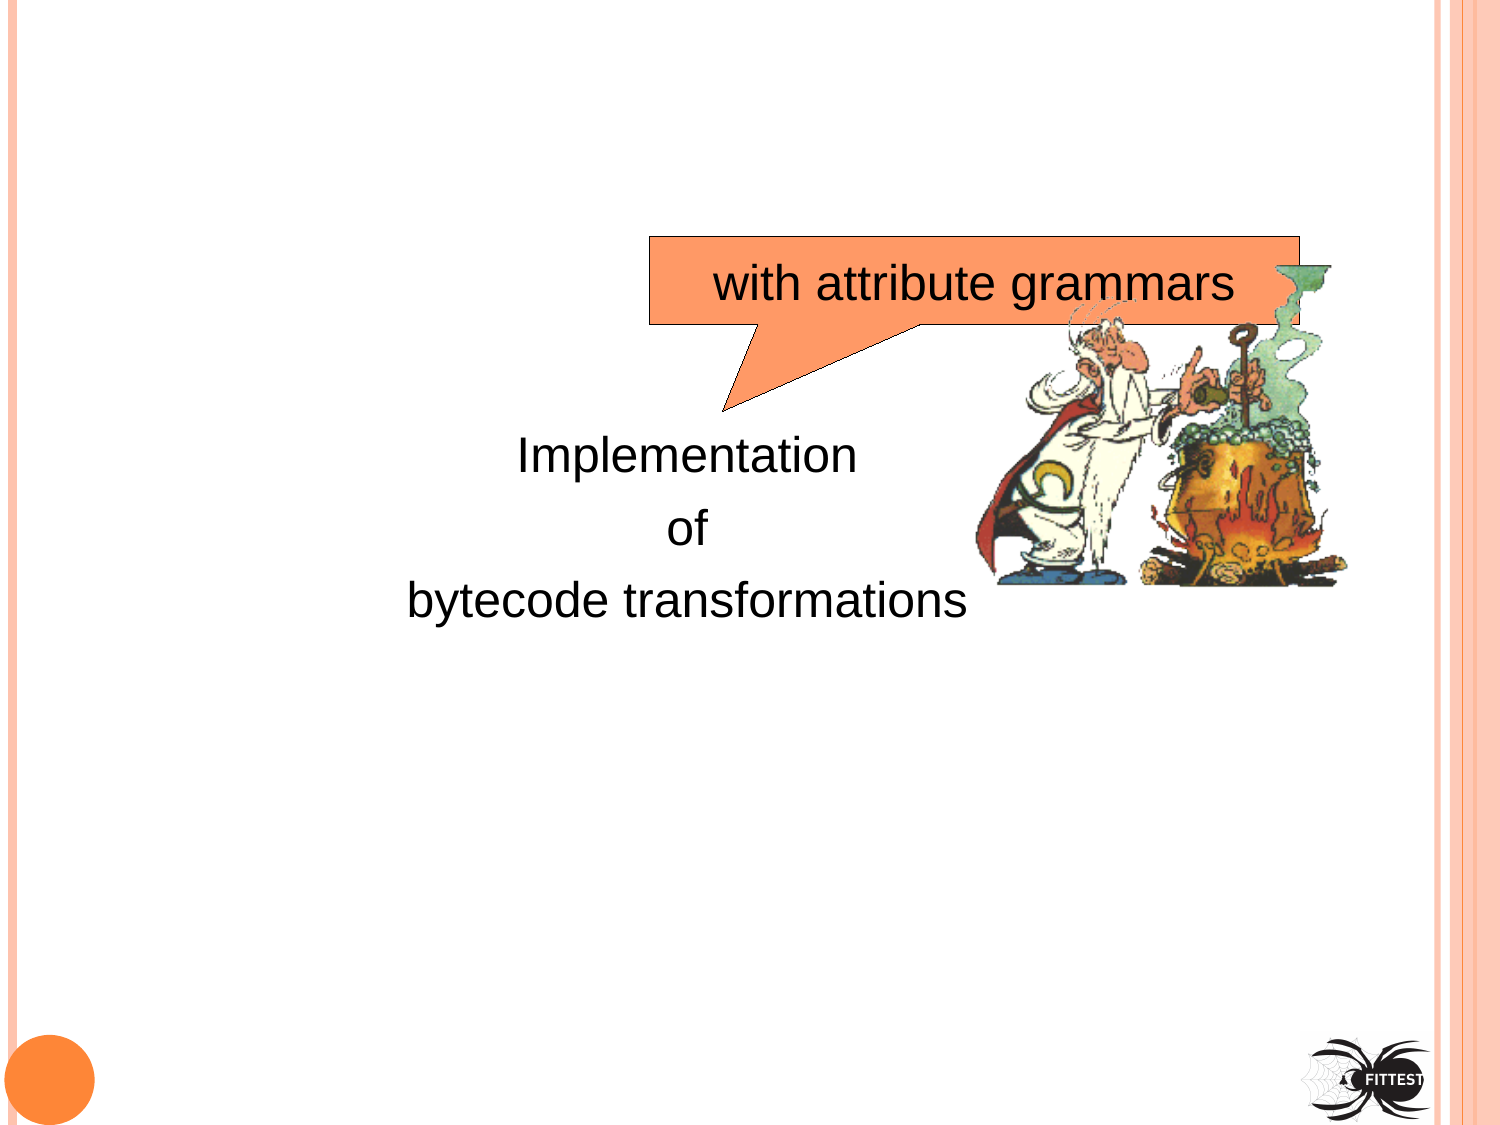

# Implementation
of
bytecode transformations
with attribute grammars